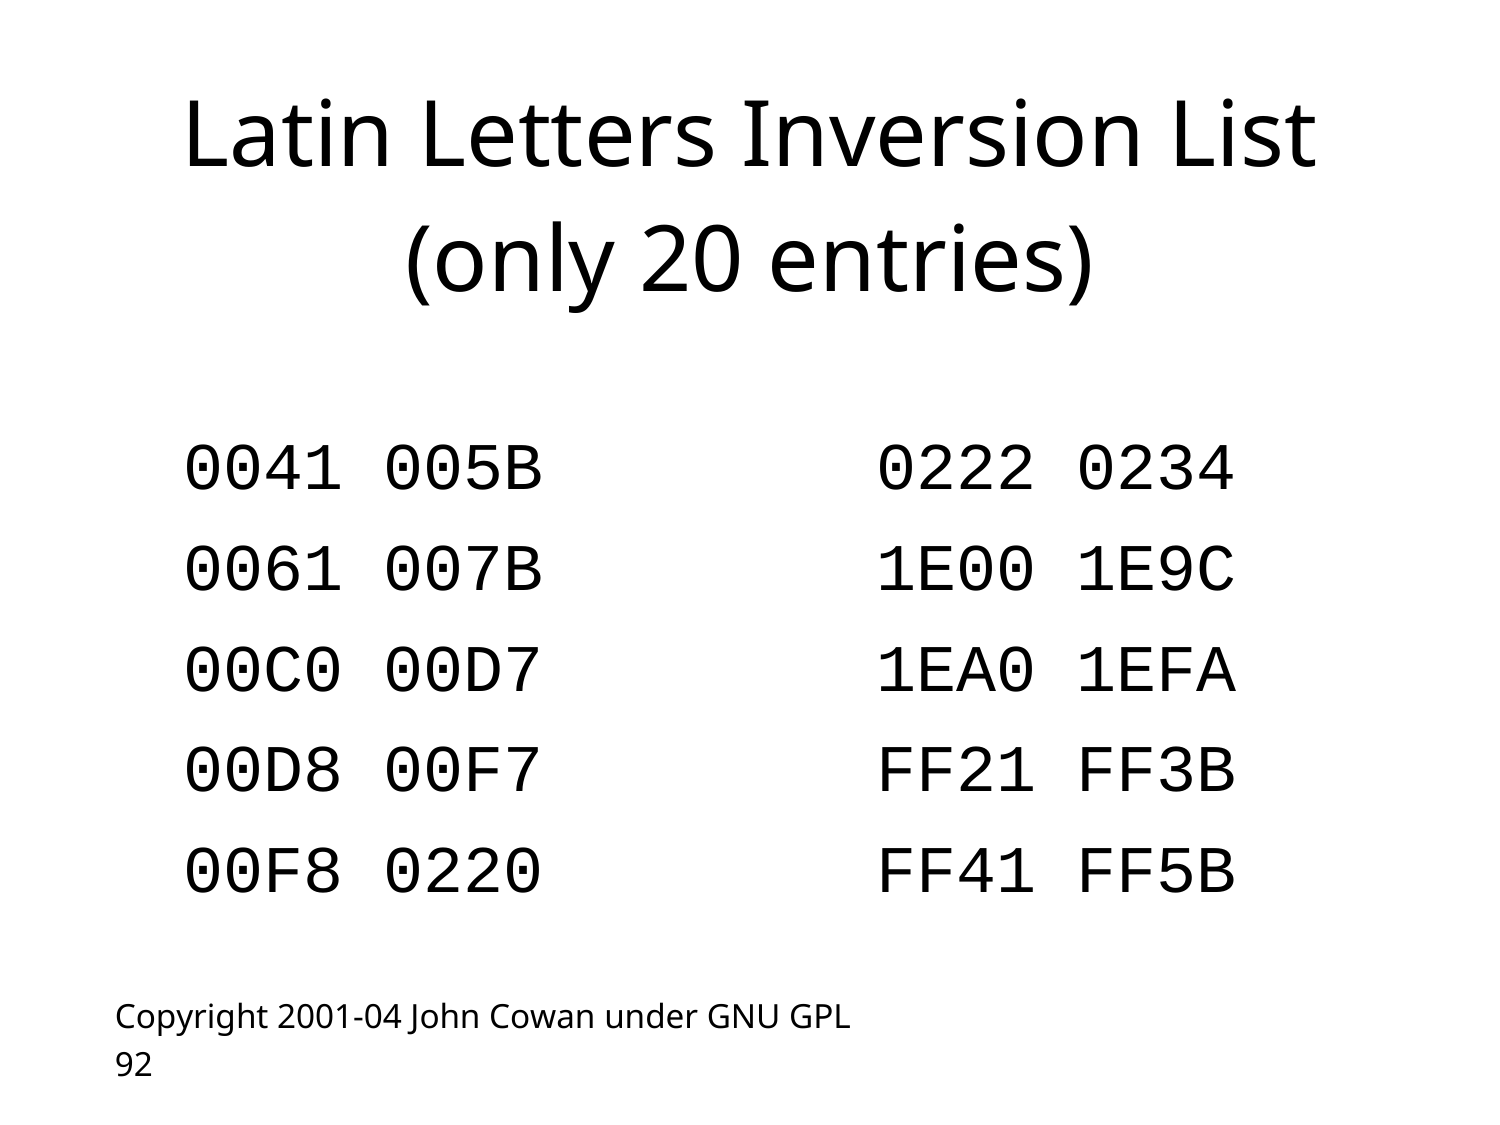

# Latin Letters Inversion List (only 20 entries)
	0041 005B			0222 0234
	0061 007B			1E00 1E9C
	00C0 00D7			1EA0 1EFA
	00D8 00F7			FF21 FF3B
	00F8 0220			FF41 FF5B